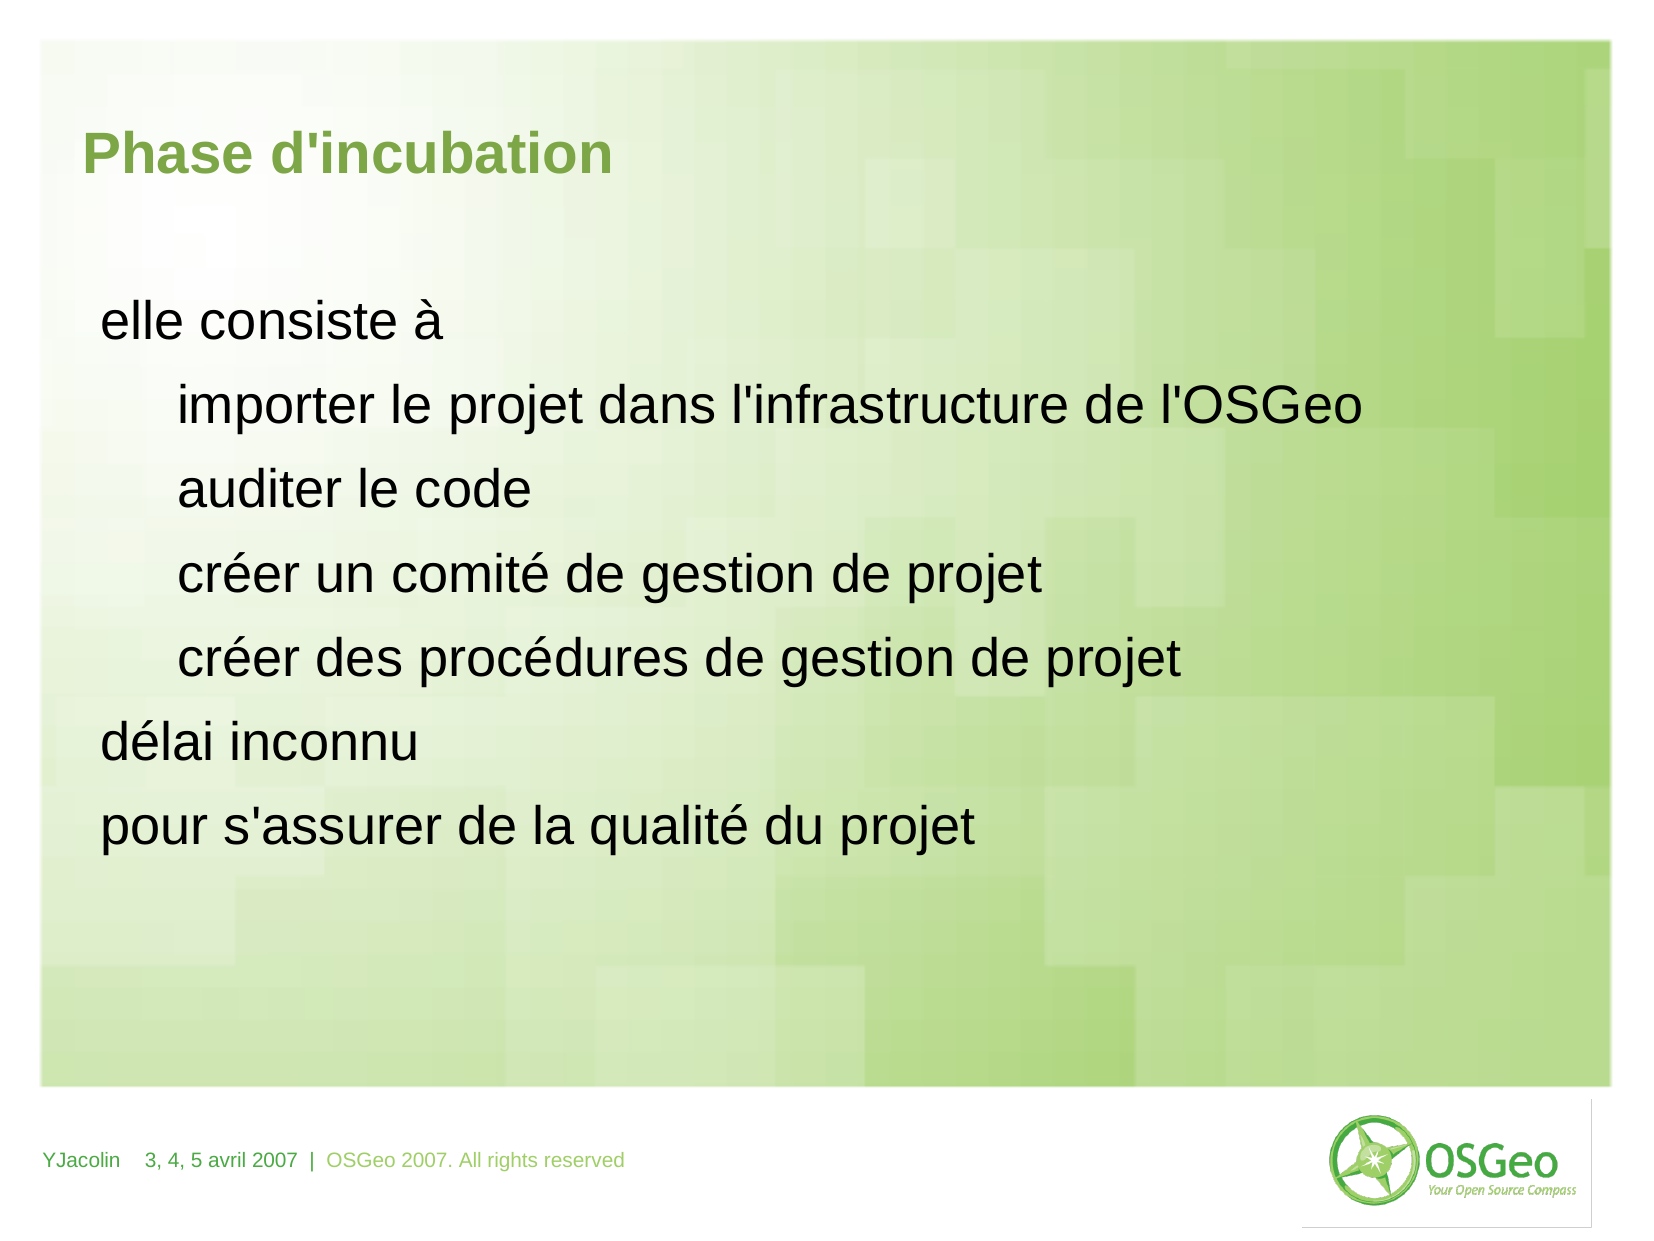

# Phase d'incubation
elle consiste à
importer le projet dans l'infrastructure de l'OSGeo
auditer le code
créer un comité de gestion de projet
créer des procédures de gestion de projet
délai inconnu
pour s'assurer de la qualité du projet